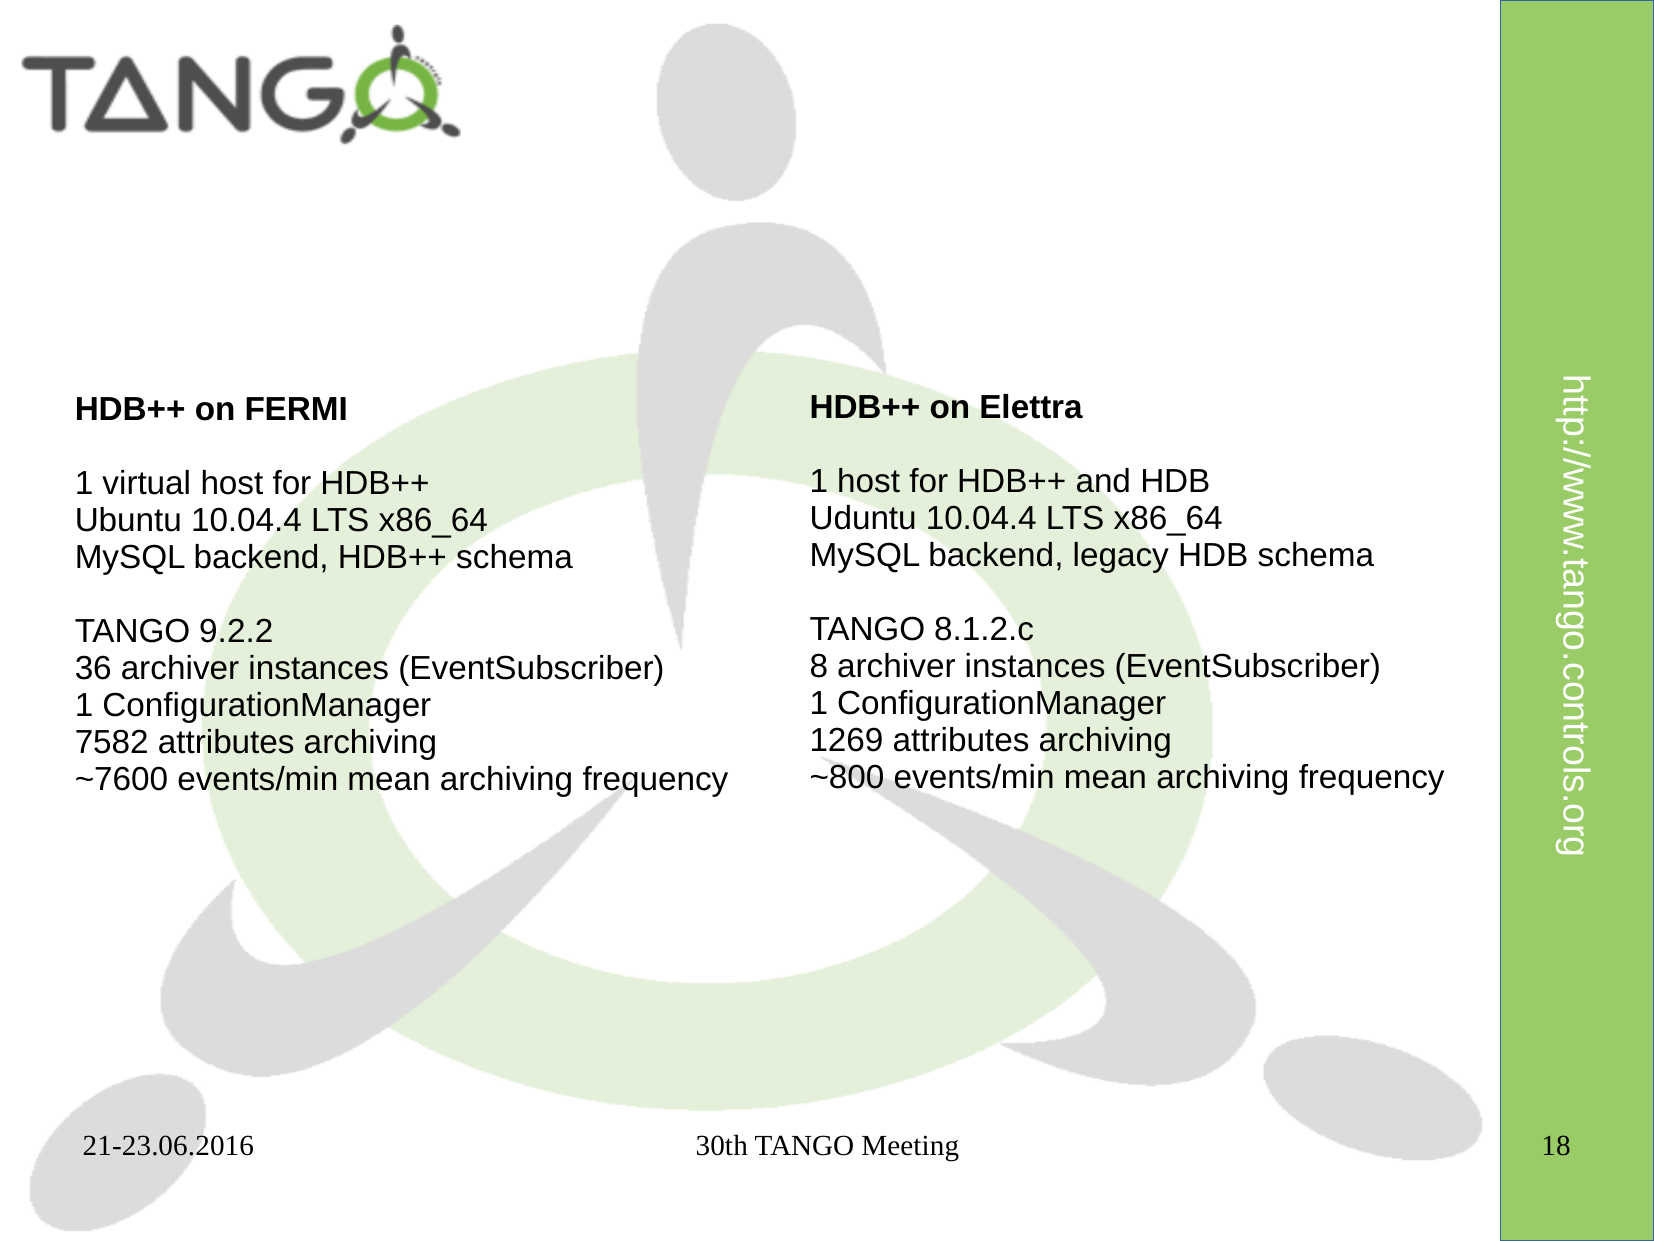

HDB++ on Elettra
1 host for HDB++ and HDB
Uduntu 10.04.4 LTS x86_64
MySQL backend, legacy HDB schema
TANGO 8.1.2.c
8 archiver instances (EventSubscriber)
1 ConfigurationManager
1269 attributes archiving
~800 events/min mean archiving frequency
HDB++ on FERMI
1 virtual host for HDB++
Ubuntu 10.04.4 LTS x86_64
MySQL backend, HDB++ schema
TANGO 9.2.2
36 archiver instances (EventSubscriber)
1 ConfigurationManager
7582 attributes archiving
~7600 events/min mean archiving frequency
21-23.06.2016
30th TANGO Meeting
18